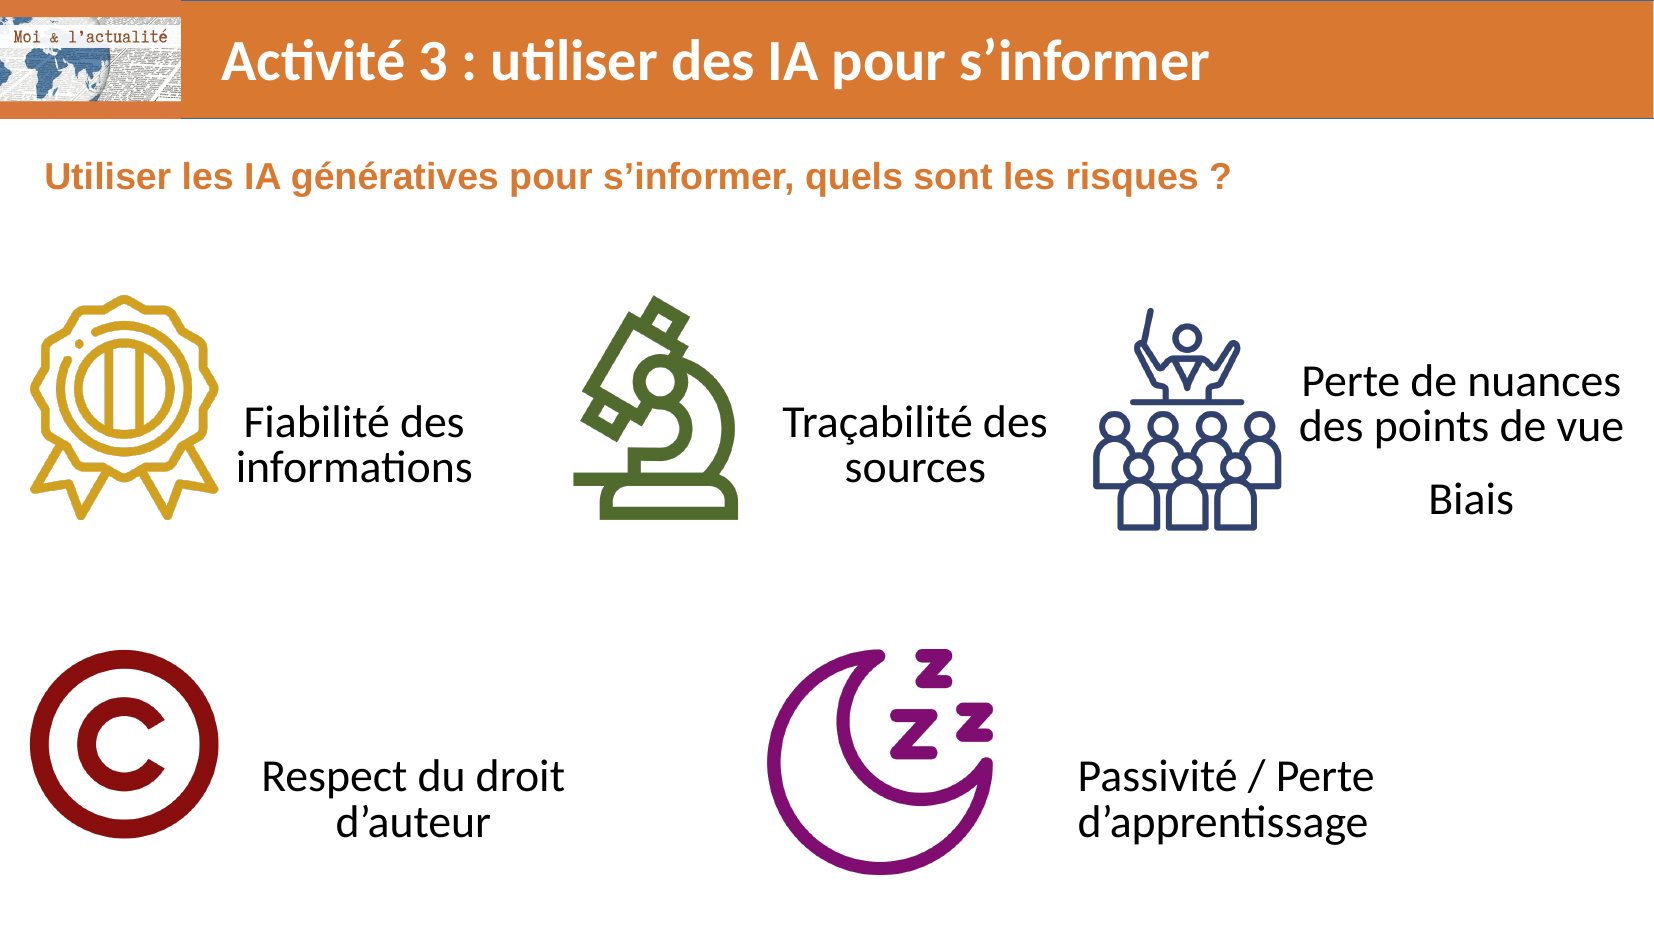

Activité 3 : utiliser des IA pour s’informer
Utiliser les IA génératives pour s’informer, quels sont les risques ?
Perte de nuances des points de vue
Fiabilité des informations
Traçabilité des sources
Biais
Respect du droit d’auteur
Passivité / Perte d’apprentissage